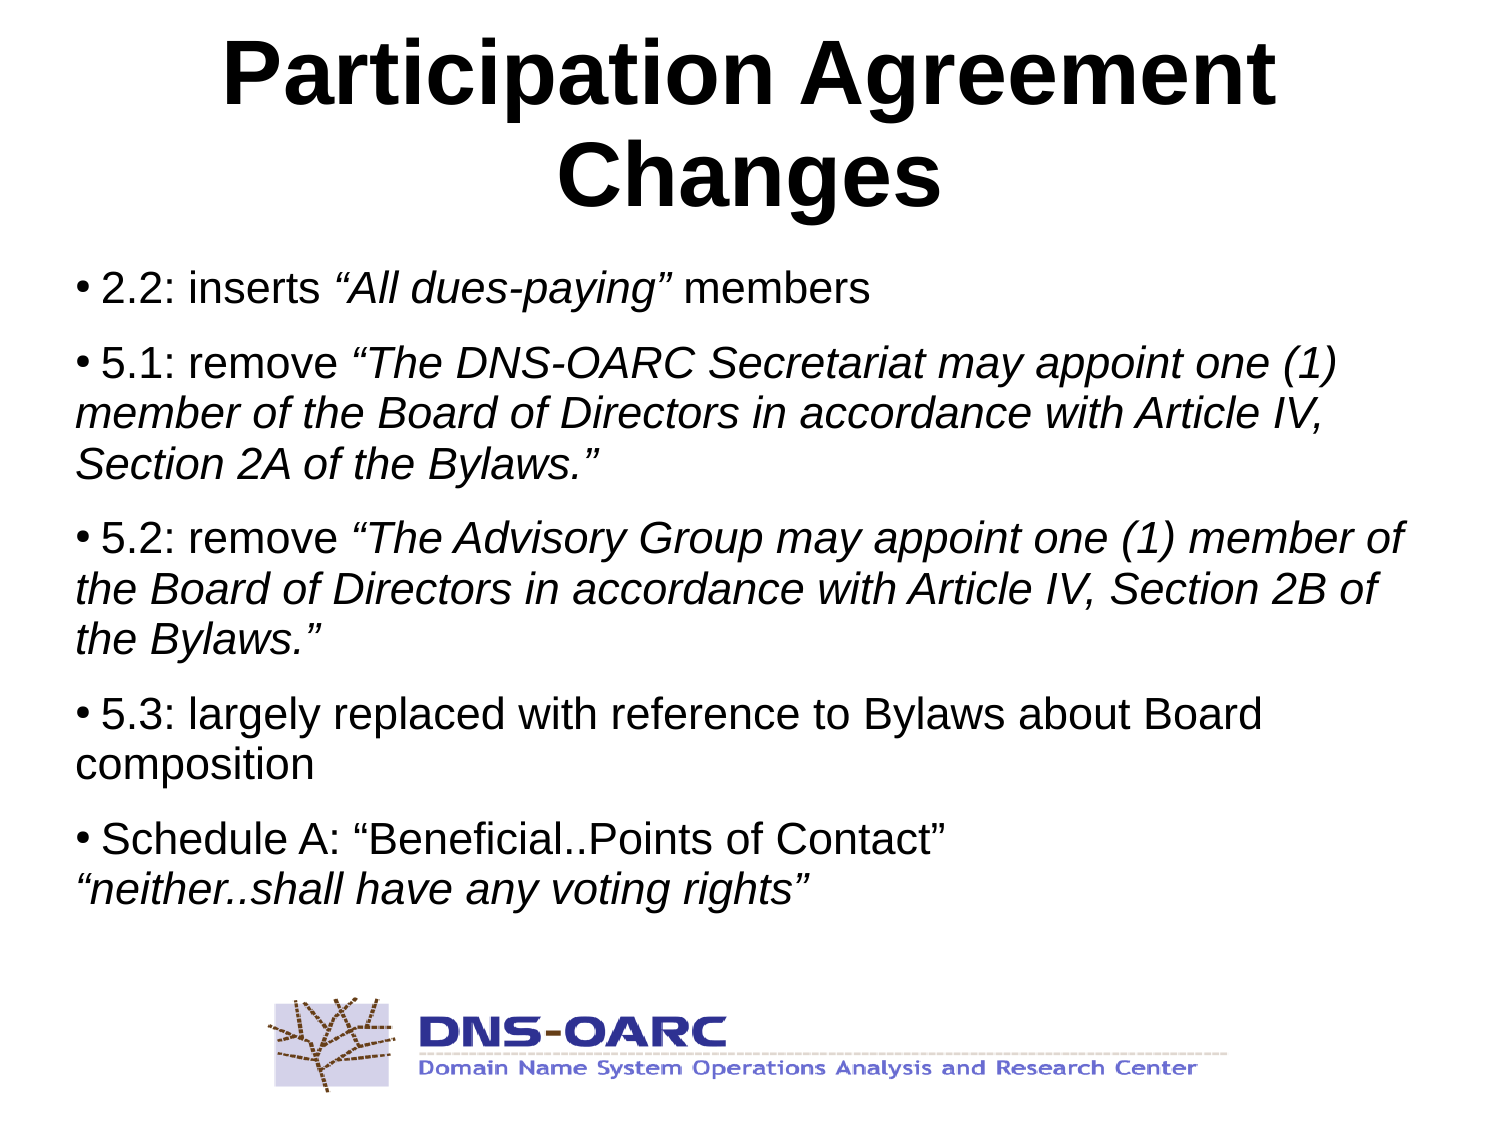

# Participation Agreement Changes
 2.2: inserts “All dues-paying” members
 5.1: remove “The DNS-OARC Secretariat may appoint one (1) member of the Board of Directors in accordance with Article IV, Section 2A of the Bylaws.”
 5.2: remove “The Advisory Group may appoint one (1) member of the Board of Directors in accordance with Article IV, Section 2B of the Bylaws.”
 5.3: largely replaced with reference to Bylaws about Board composition
 Schedule A: “Beneficial..Points of Contact”
“neither..shall have any voting rights”